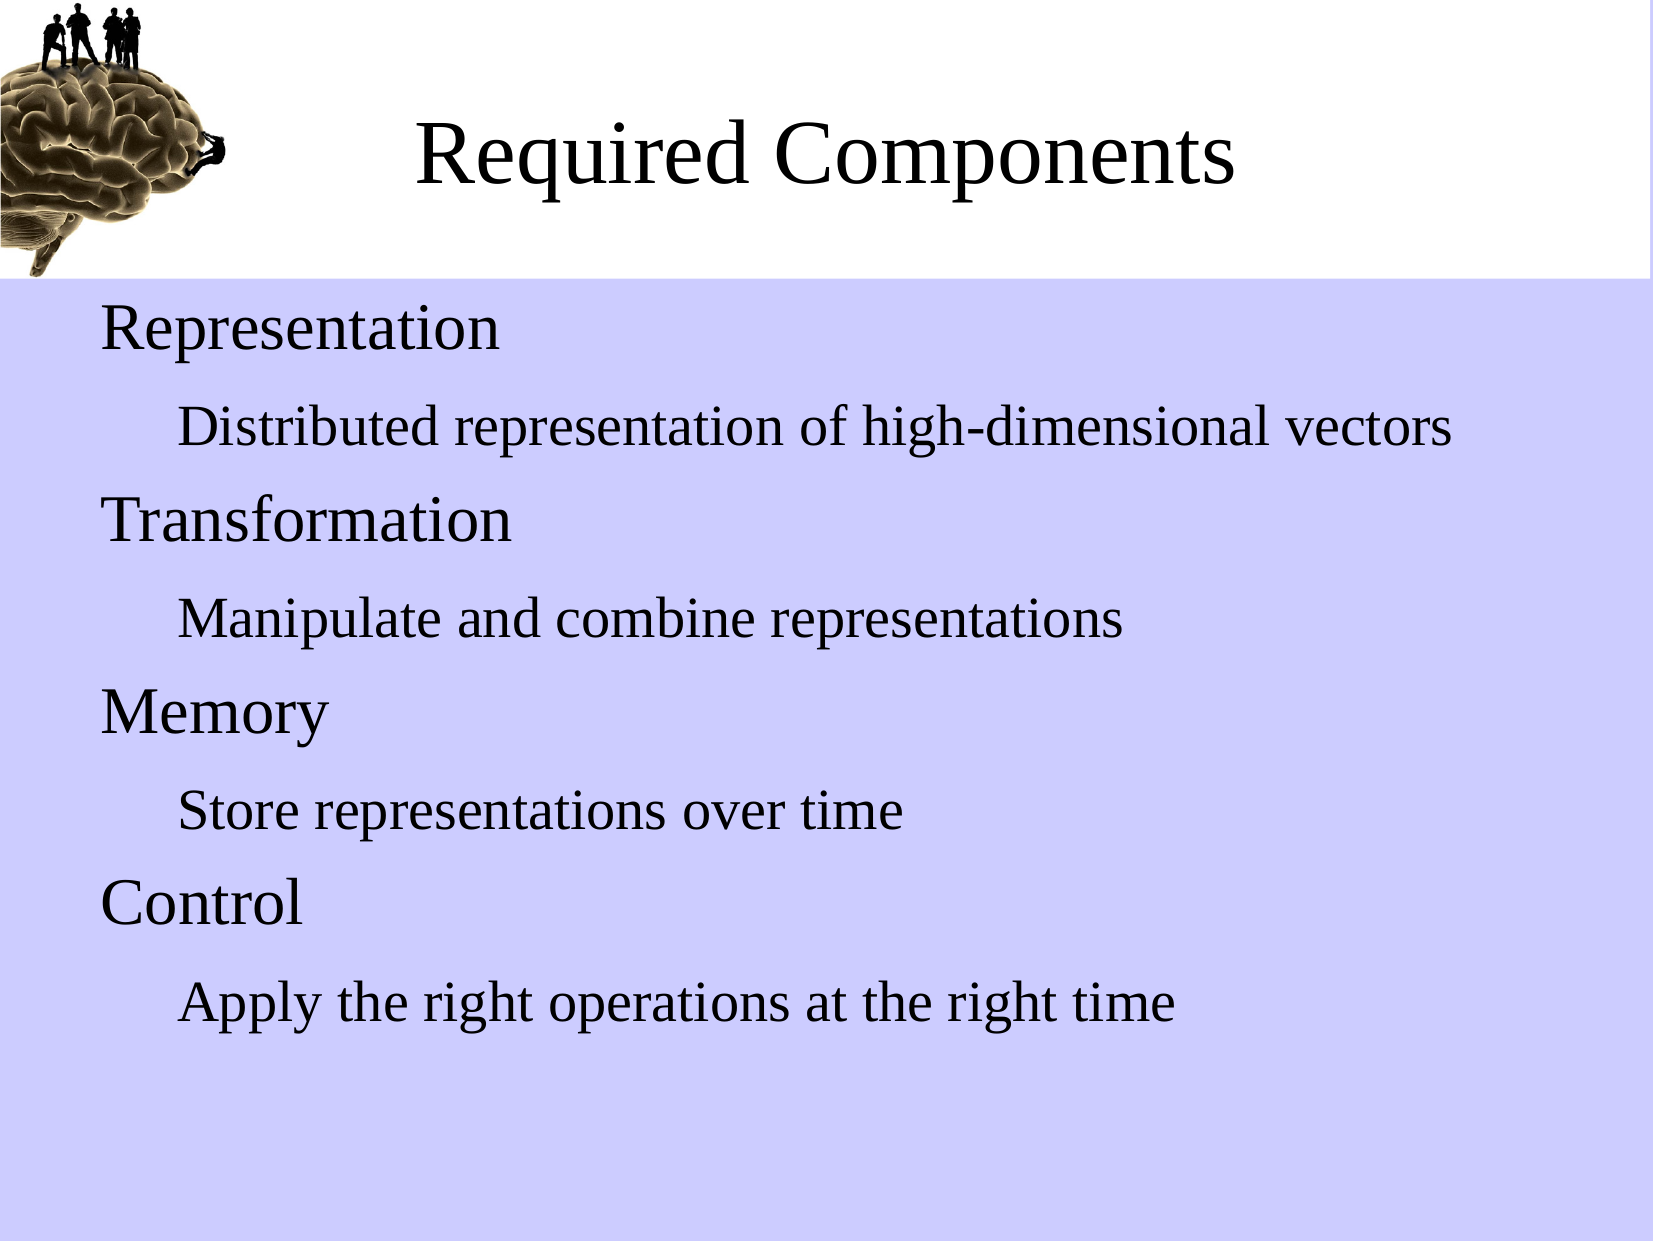

# Required Components
Representation
Distributed representation of high-dimensional vectors
Transformation
Manipulate and combine representations
Memory
Store representations over time
Control
Apply the right operations at the right time